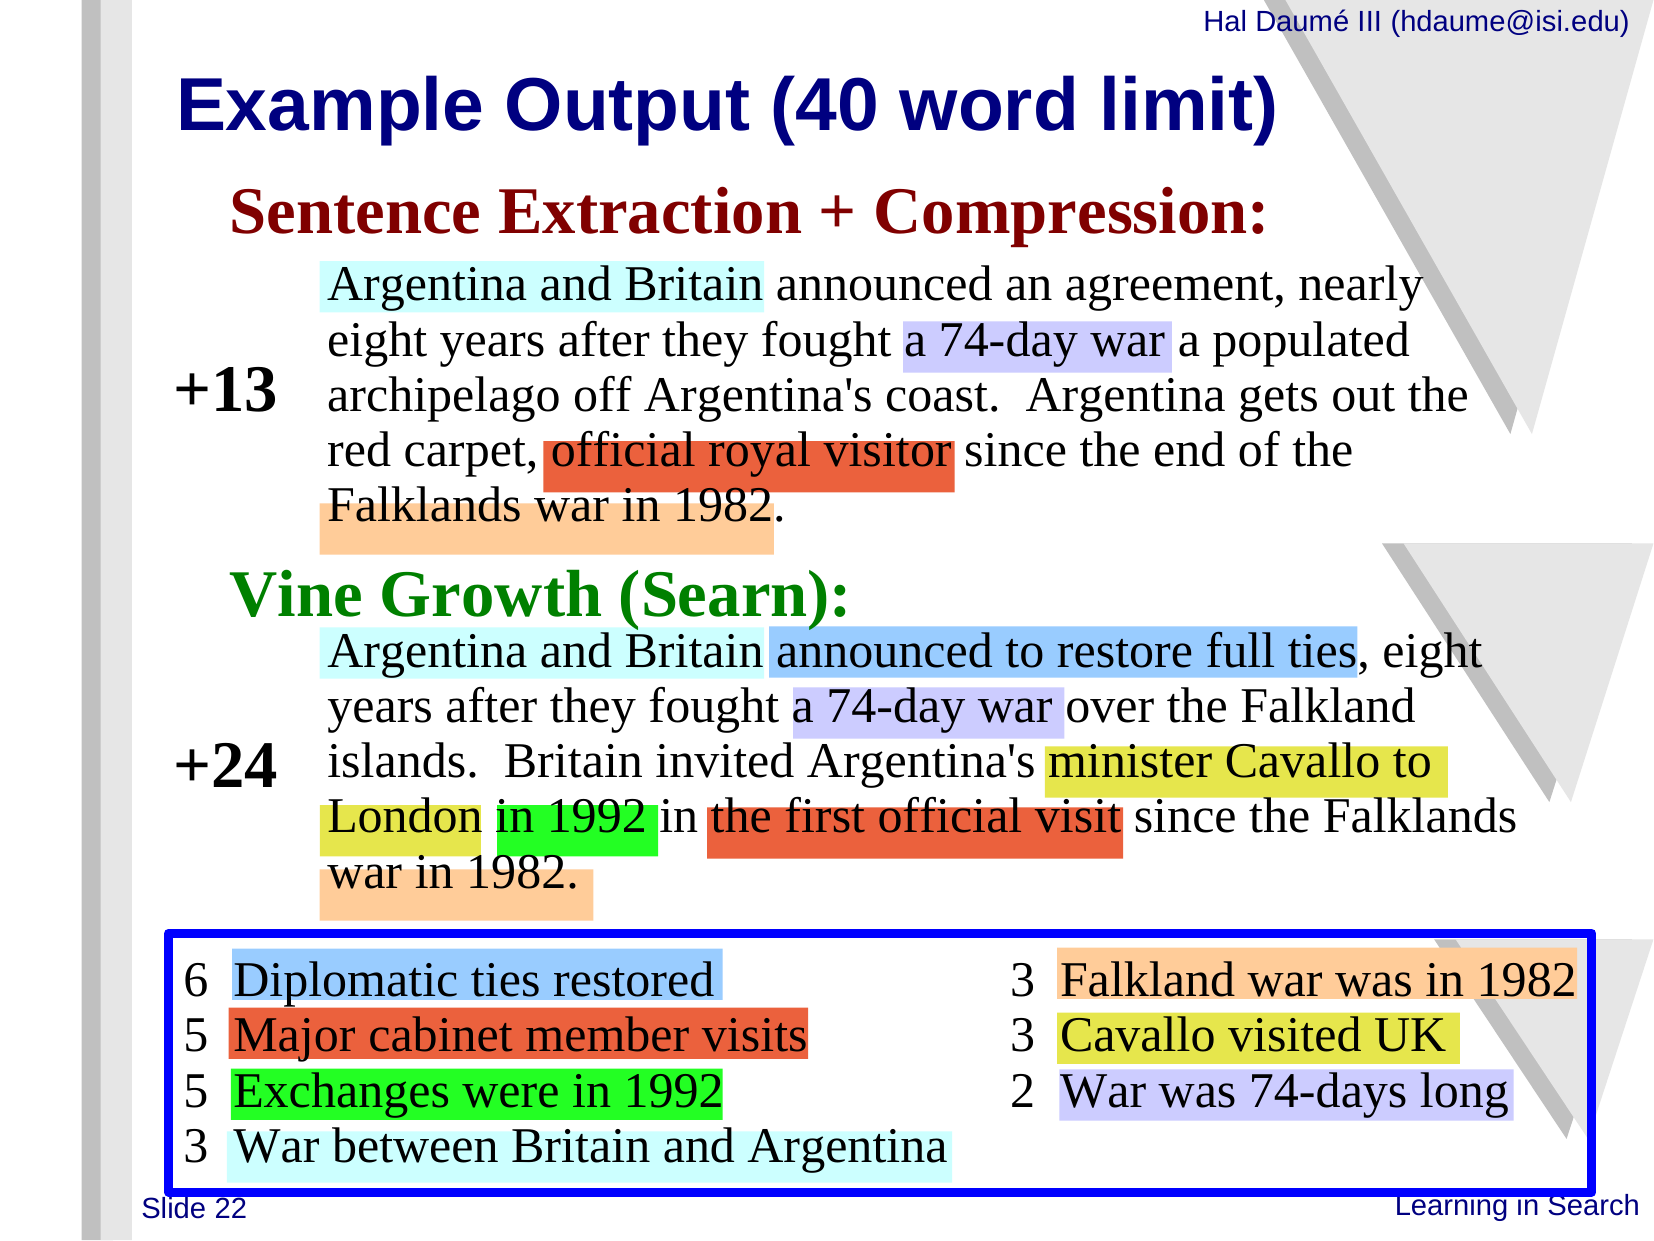

# Example Output (40 word limit)
Sentence Extraction + Compression:
Argentina and Britain announced an agreement, nearly eight years after they fought a 74-day war a populated archipelago off Argentina's coast. Argentina gets out the red carpet, official royal visitor since the end of the Falklands war in 1982.
+13
Vine Growth (Searn):
Argentina and Britain announced to restore full ties, eight years after they fought a 74-day war over the Falkland islands. Britain invited Argentina's minister Cavallo to London in 1992 in the first official visit since the Falklands war in 1982.
+24
6 Diplomatic ties restored			3 Falkland war was in 1982
5 Major cabinet member visits		3 Cavallo visited UK
5 Exchanges were in 1992			2 War was 74-days long
3 War between Britain and Argentina